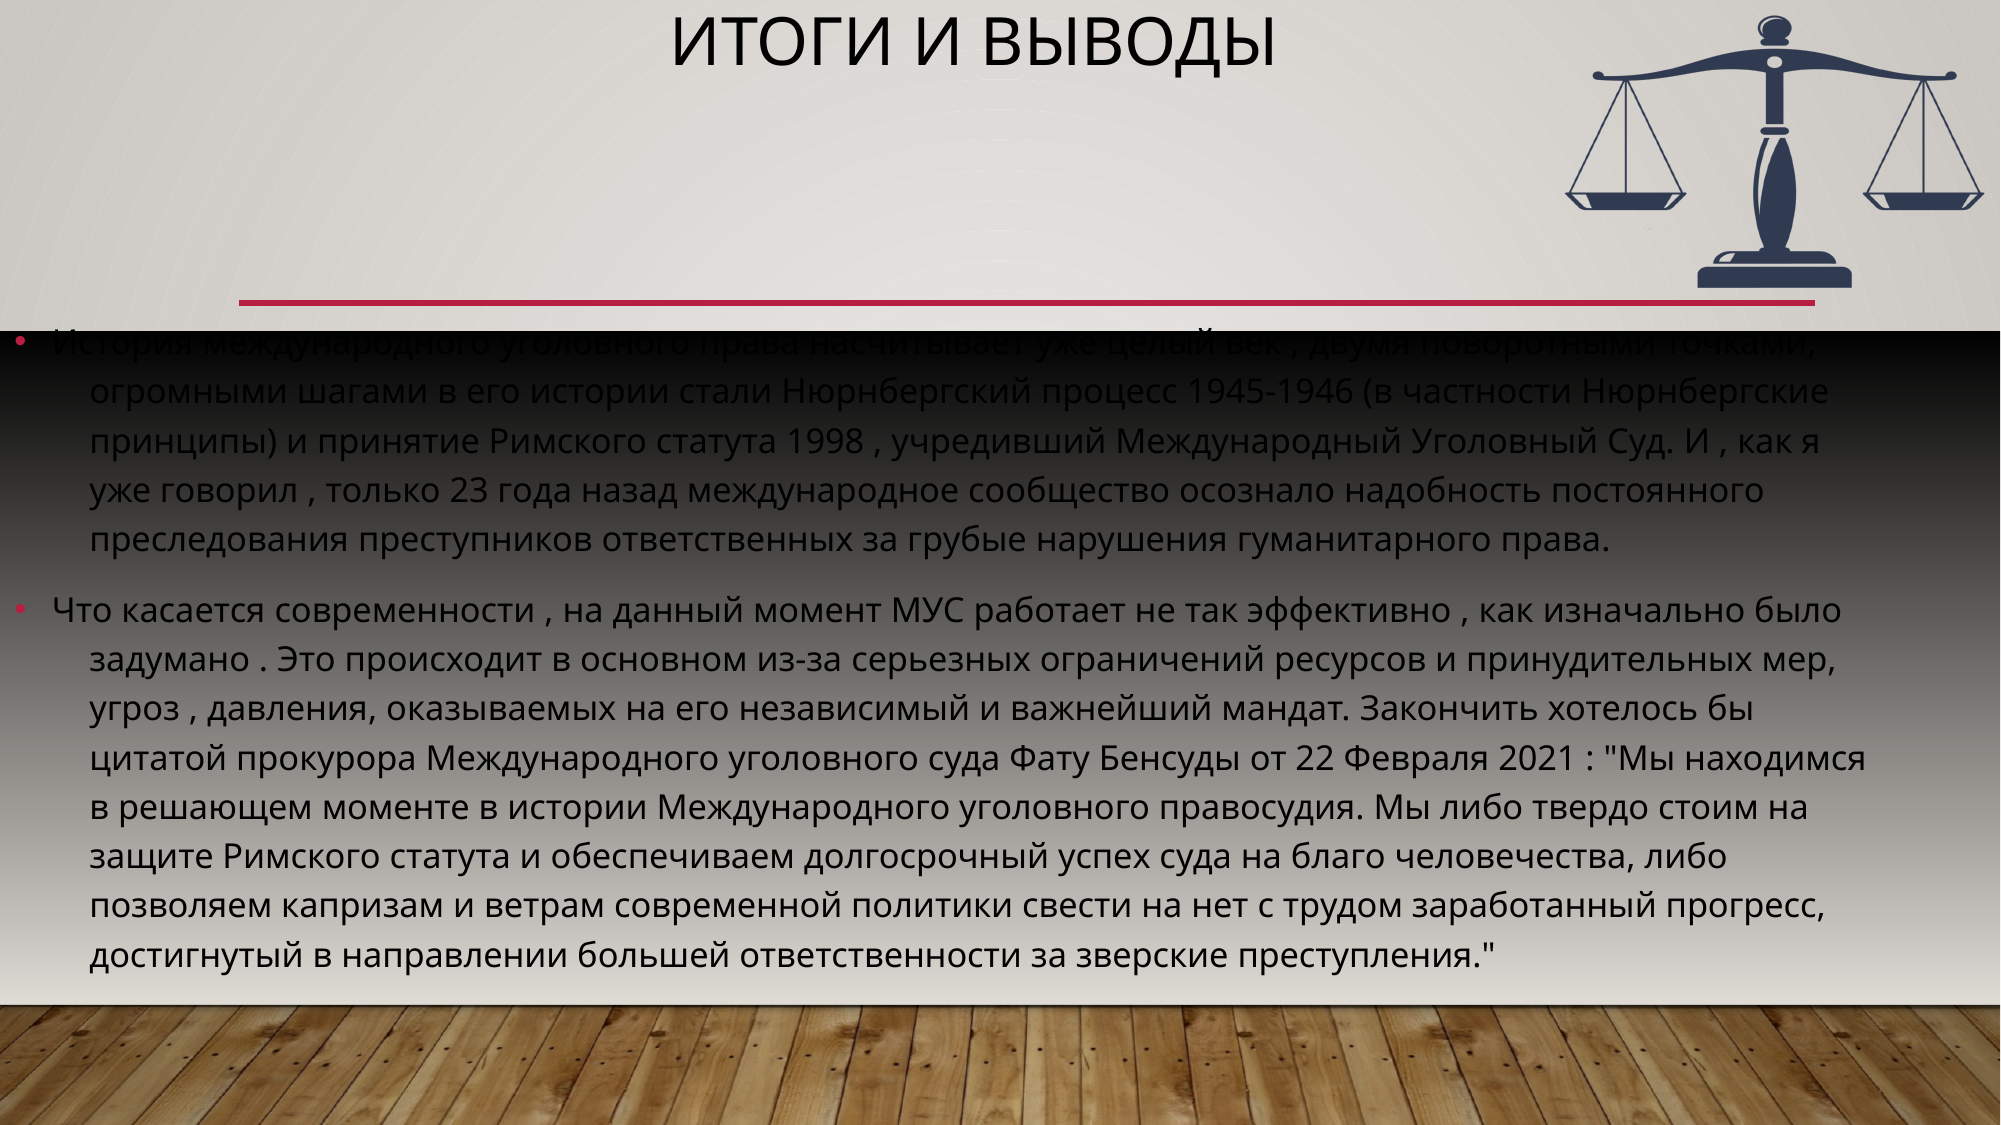

# Итоги и выводы
История международного уголовного права насчитывает уже целый век , двумя поворотными точками, огромными шагами в его истории стали Нюрнбергский процесс 1945-1946 (в частности Нюрнбергские принципы) и принятие Римского статута 1998 , учредивший Международный Уголовный Суд. И , как я уже говорил , только 23 года назад международное сообщество осознало надобность постоянного преследования преступников ответственных за грубые нарушения гуманитарного права.
Что касается современности , на данный момент МУС работает не так эффективно , как изначально было задумано . Это происходит в основном из-за серьезных ограничений ресурсов и принудительных мер, угроз , давления, оказываемых на его независимый и важнейший мандат. Закончить хотелось бы цитатой прокурора Международного уголовного суда Фату Бенсуды от 22 Февраля 2021 : "Мы находимся в решающем моменте в истории Международного уголовного правосудия. Мы либо твердо стоим на защите Римского статута и обеспечиваем долгосрочный успех суда на благо человечества, либо позволяем капризам и ветрам современной политики свести на нет с трудом заработанный прогресс, достигнутый в направлении большей ответственности за зверские преступления."